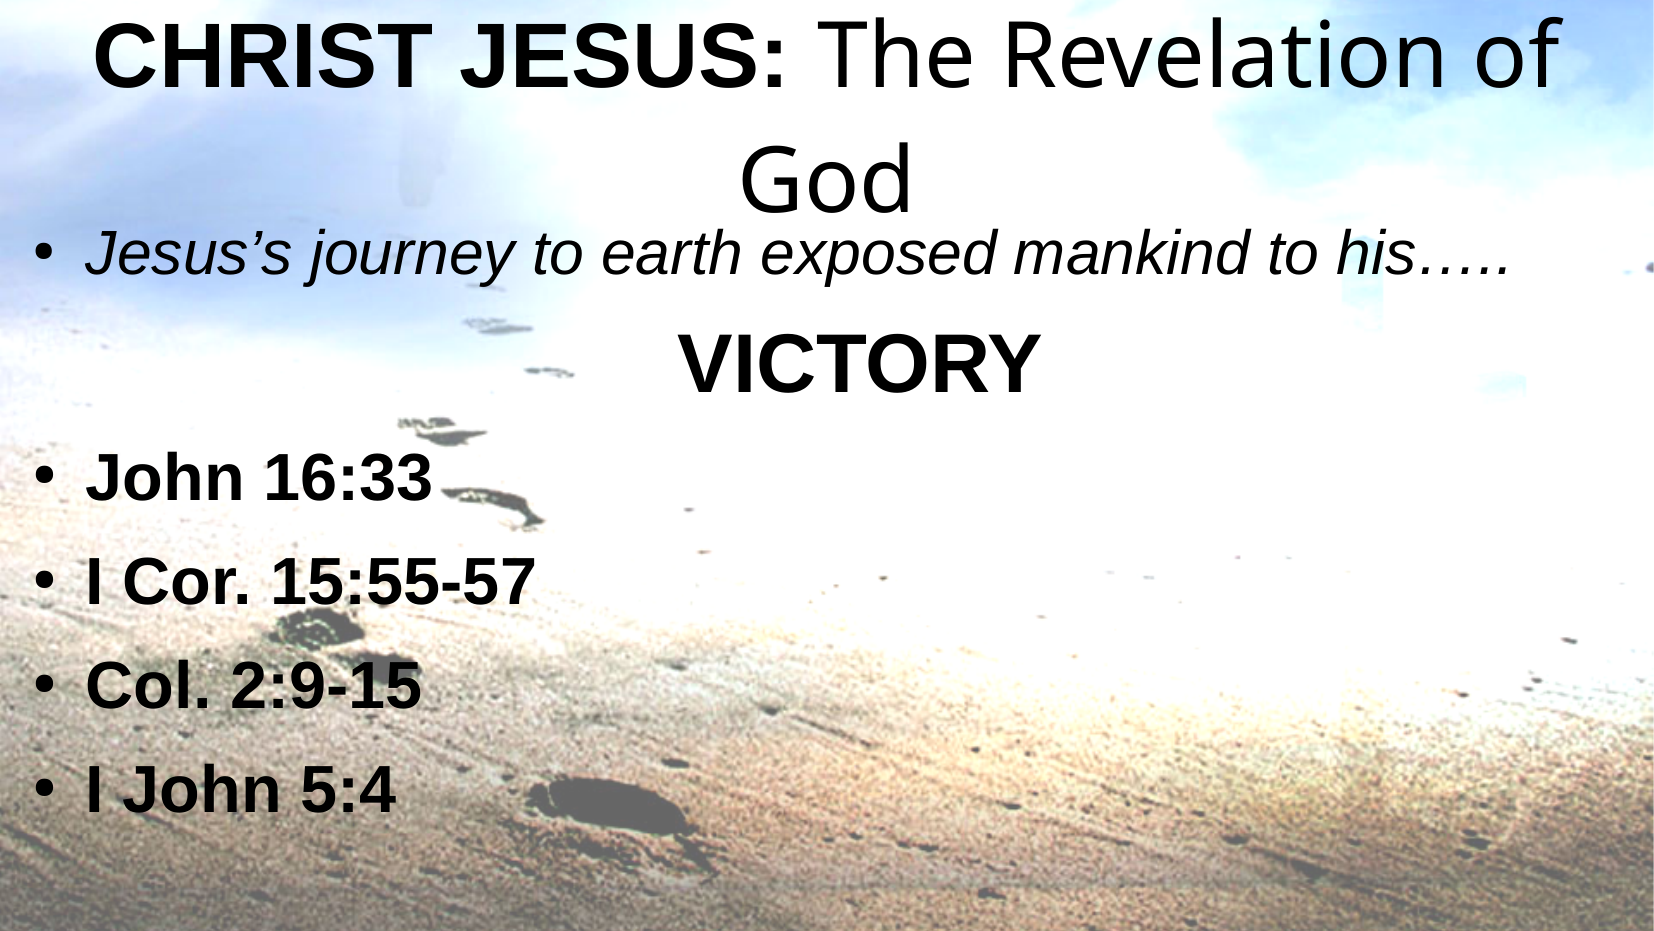

# CHRIST JESUS: The Revelation of God
Jesus’s journey to earth exposed mankind to his…..
VICTORY
John 16:33
I Cor. 15:55-57
Col. 2:9-15
I John 5:4